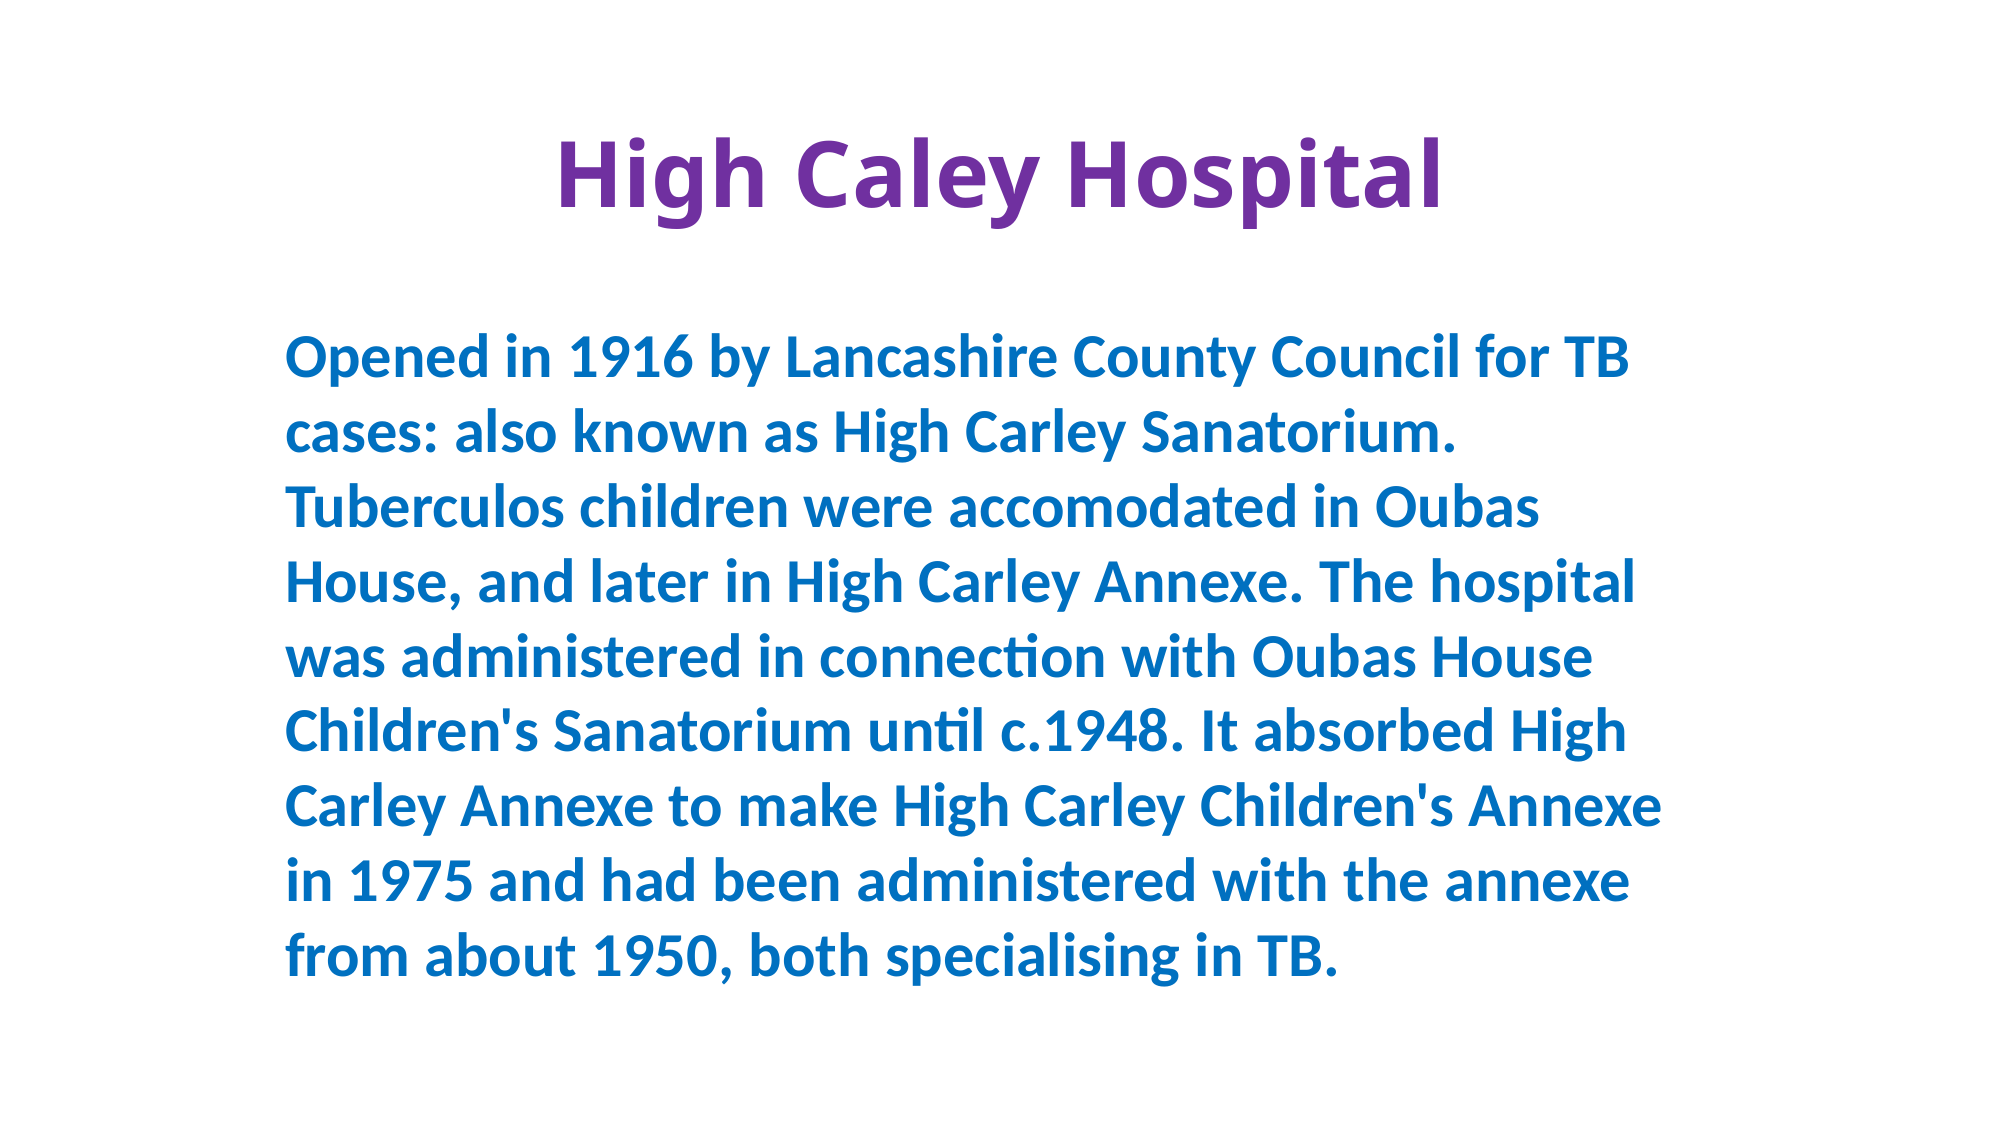

High Carley Hospital
High Caley Hospital
Opened in 1916 by Lancashire County Council for TB cases: also known as High Carley Sanatorium. Tuberculos children were accomodated in Oubas House, and later in High Carley Annexe. The hospital was administered in connection with Oubas House Children's Sanatorium until c.1948. It absorbed High Carley Annexe to make High Carley Children's Annexe in 1975 and had been administered with the annexe from about 1950, both specialising in TB.